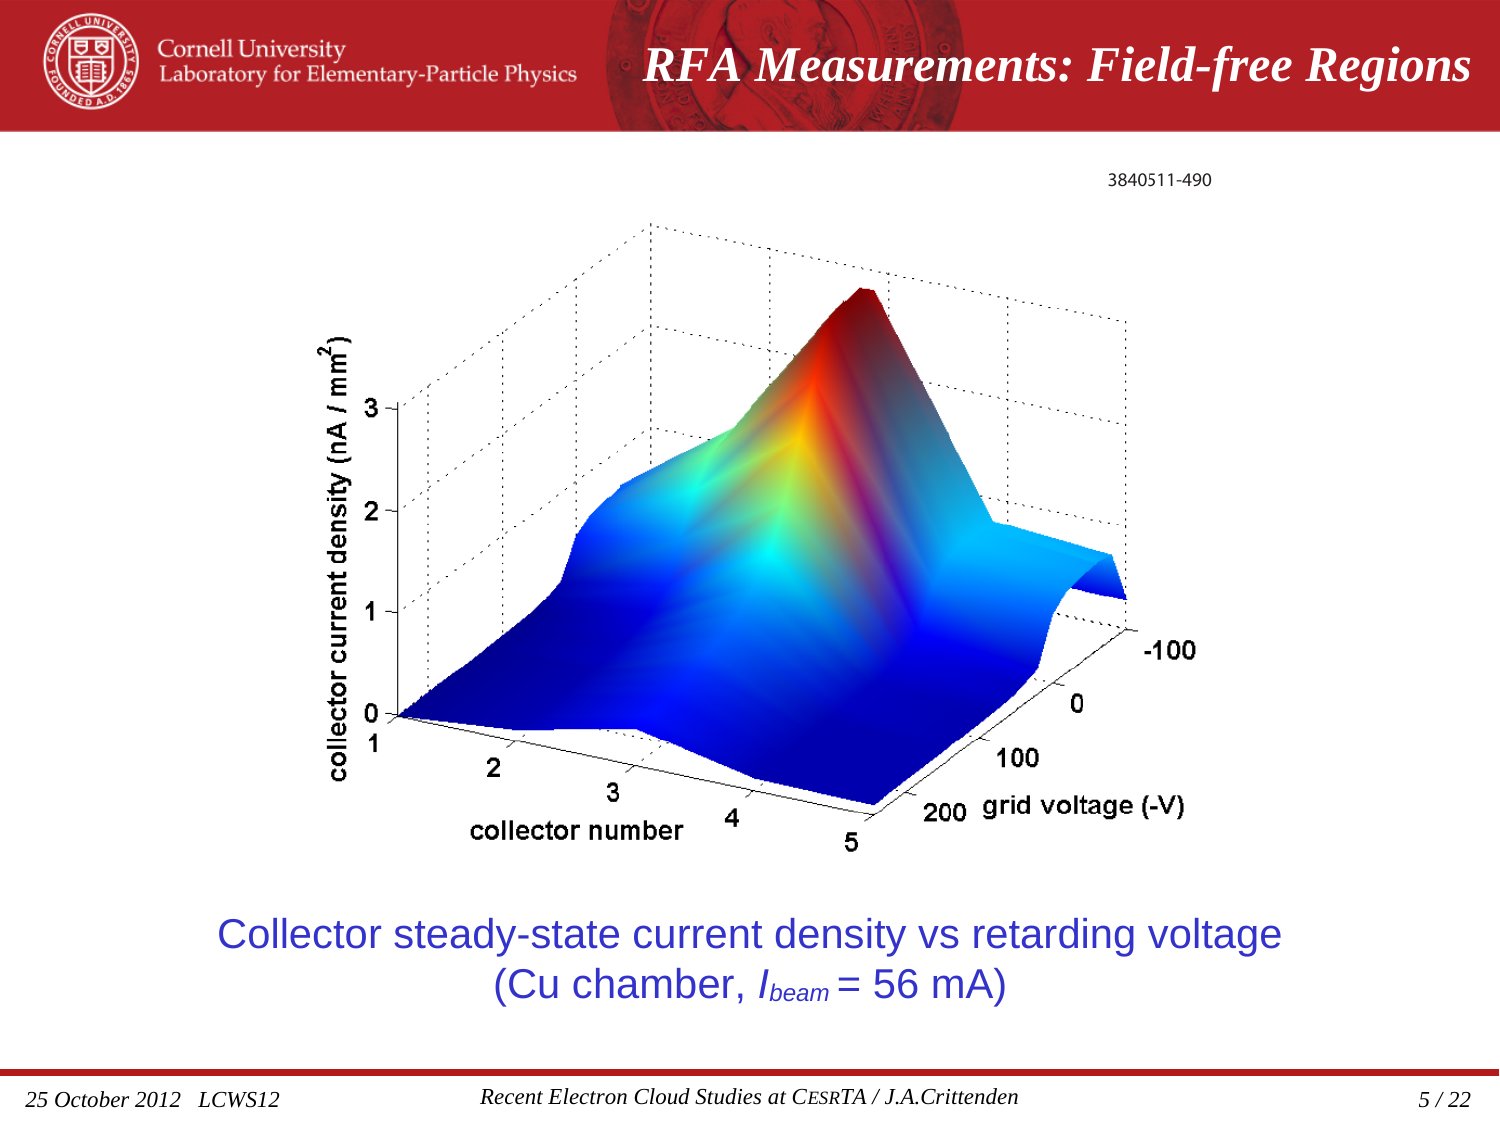

# RFA Measurements: Field-free Regions
Collector steady-state current density vs retarding voltage
(Cu chamber, Ibeam = 56 mA)